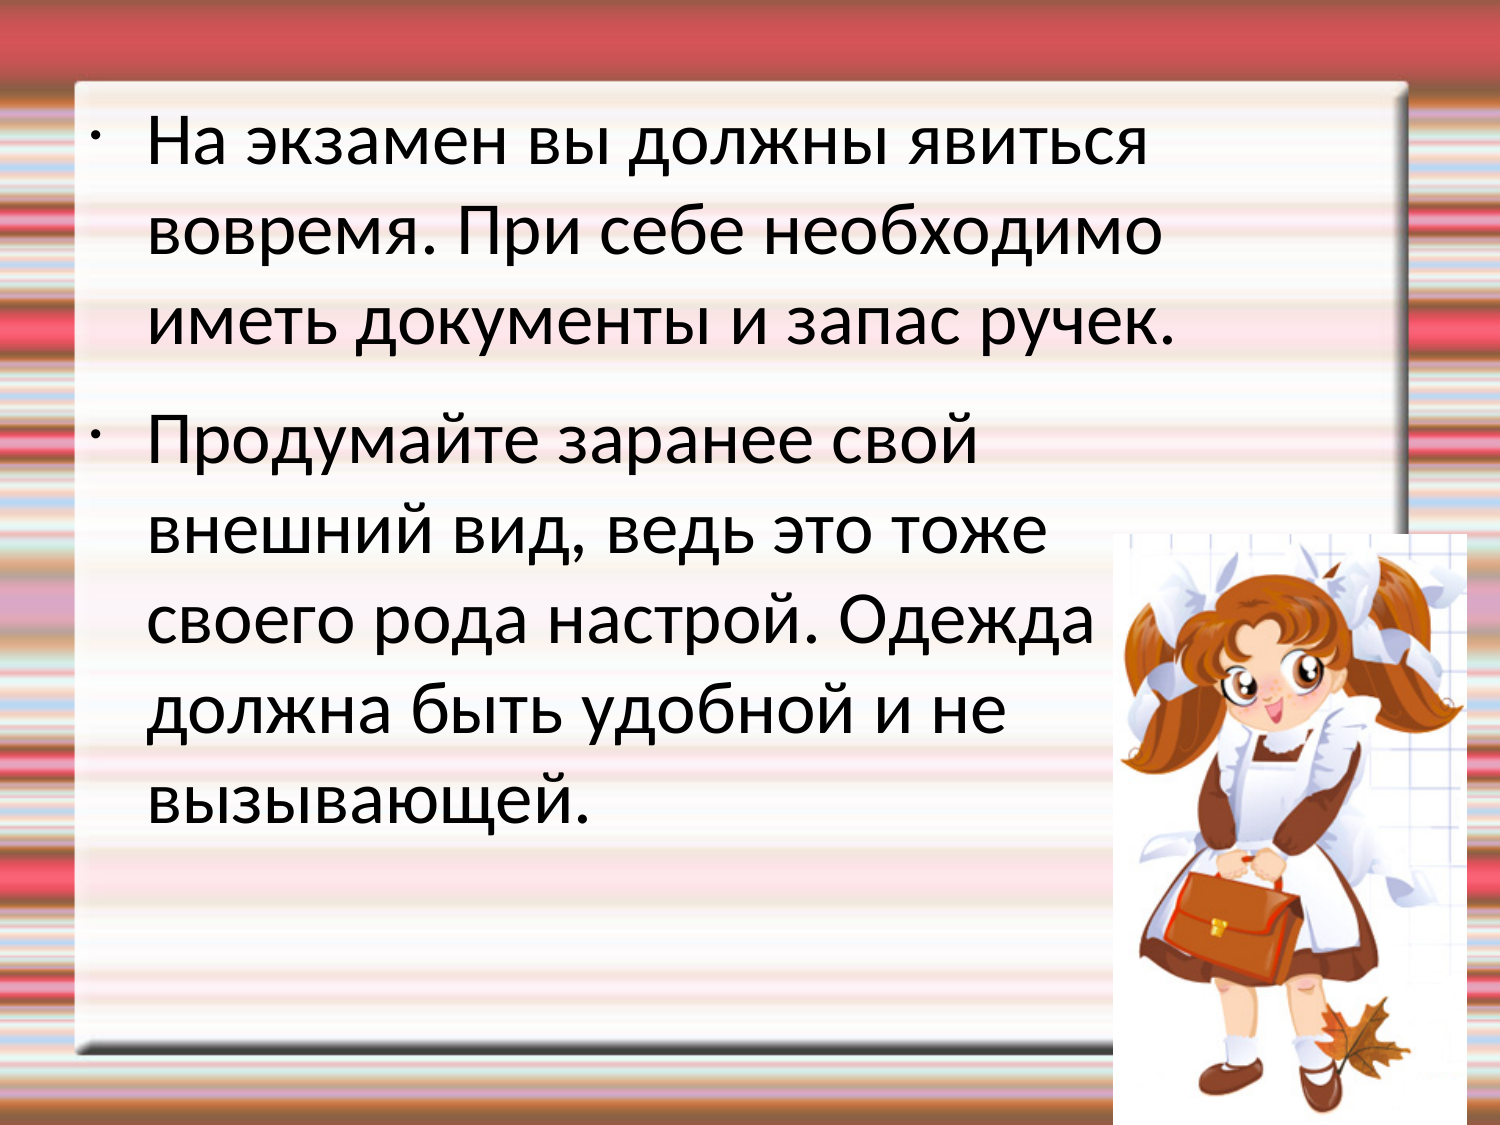

# На экзамен вы должны явиться вовремя. При себе необходимо иметь документы и запас ручек.
Продумайте заранее свой внешний вид, ведь это тоже своего рода настрой. Одежда должна быть удобной и не вызывающей.